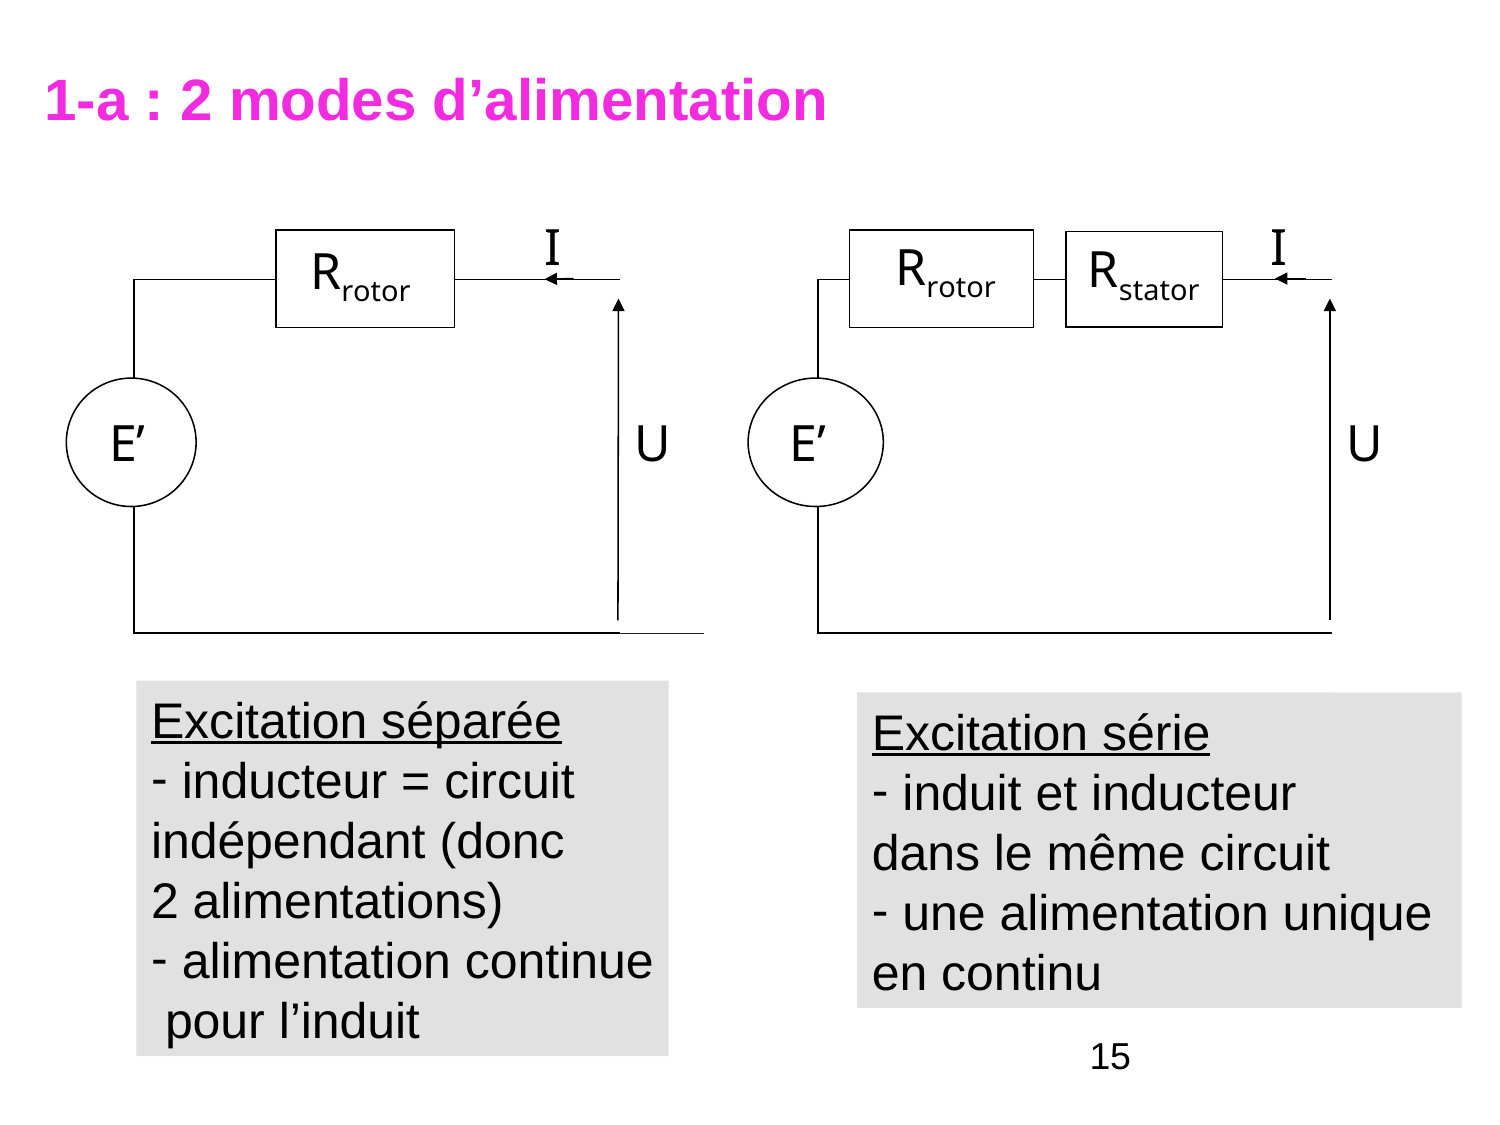

1-a : 2 modes d’alimentation
I
I
Rrotor
Rstator
Rrotor
E’
U
E’
U
Excitation séparée
 inducteur = circuit
indépendant (donc
2 alimentations)
 alimentation continue
 pour l’induit
Excitation série
 induit et inducteur
dans le même circuit
 une alimentation unique
en continu
15